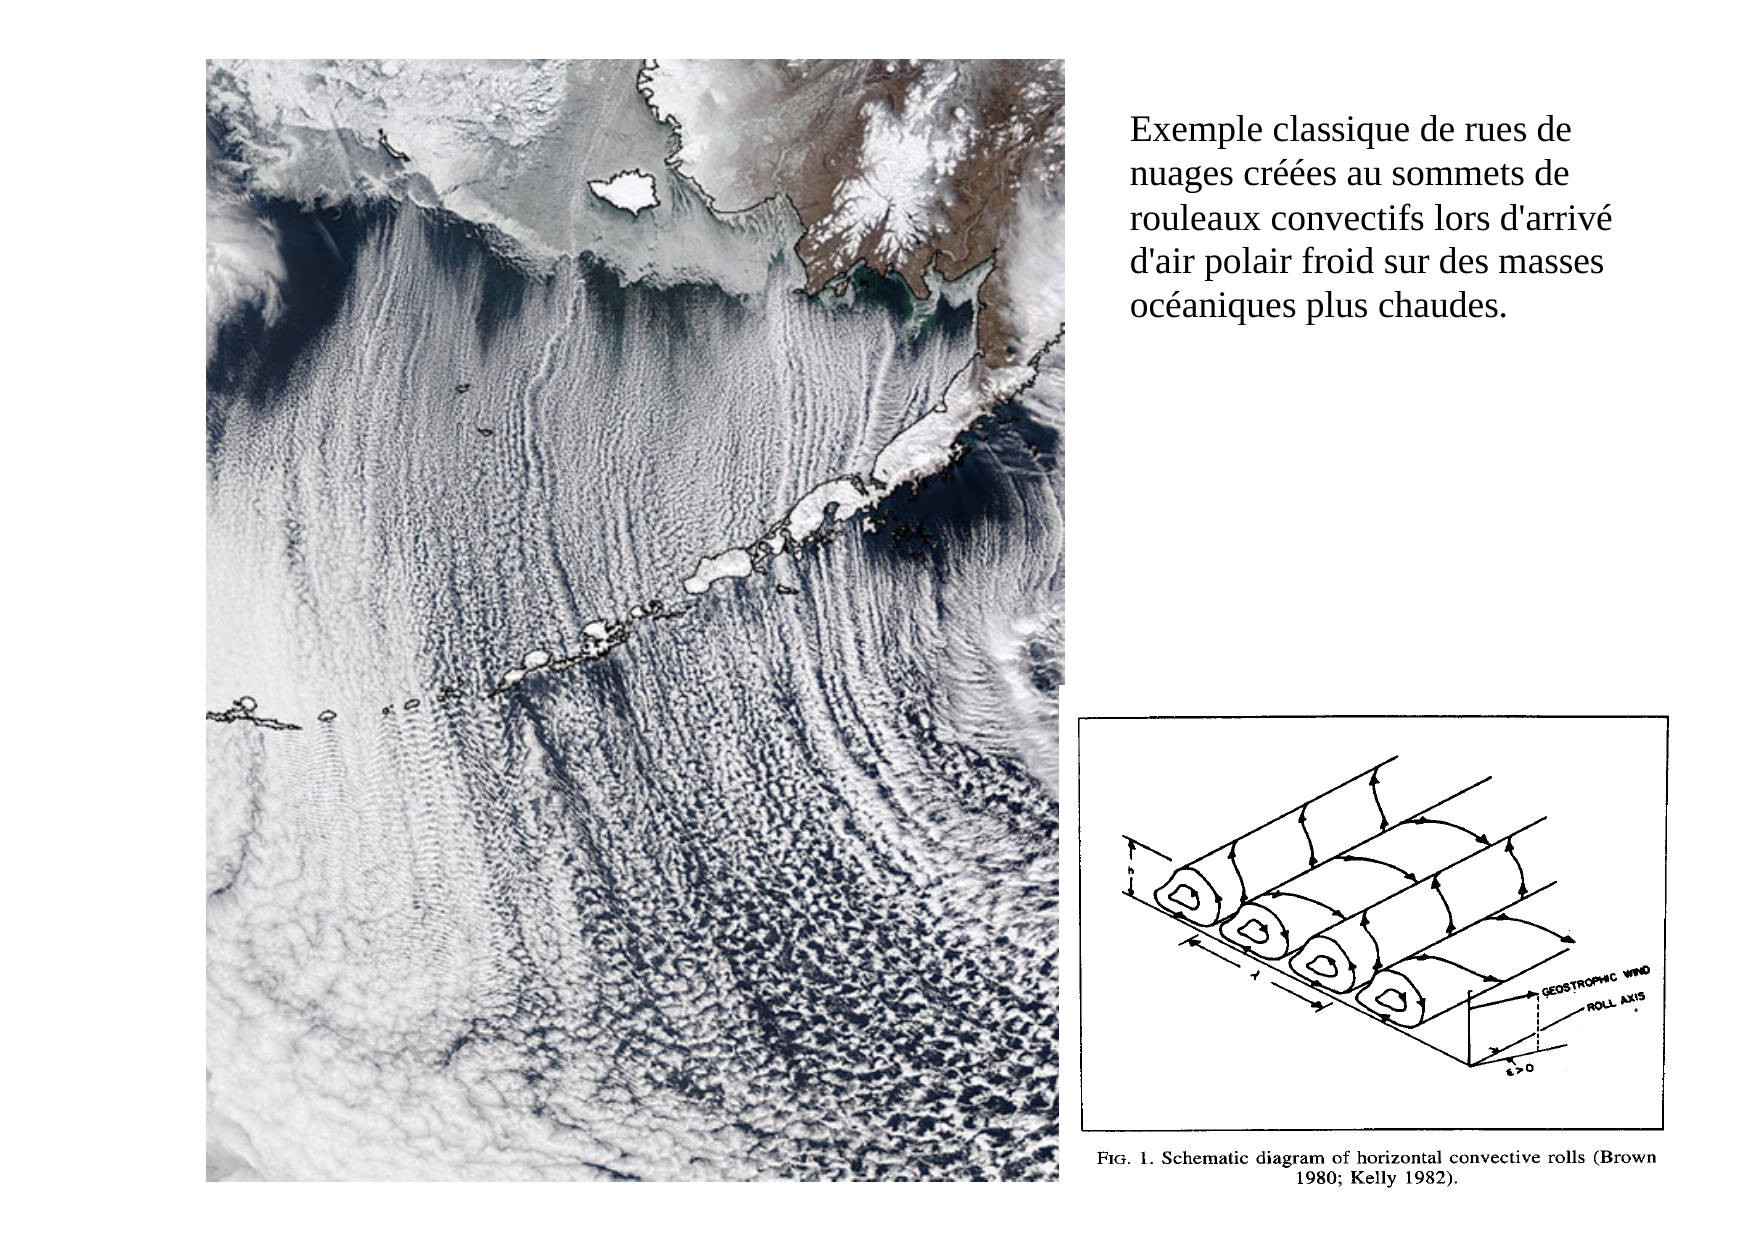

Exemple classique de rues de
nuages créées au sommets de
rouleaux convectifs lors d'arrivé
d'air polair froid sur des masses
océaniques plus chaudes.